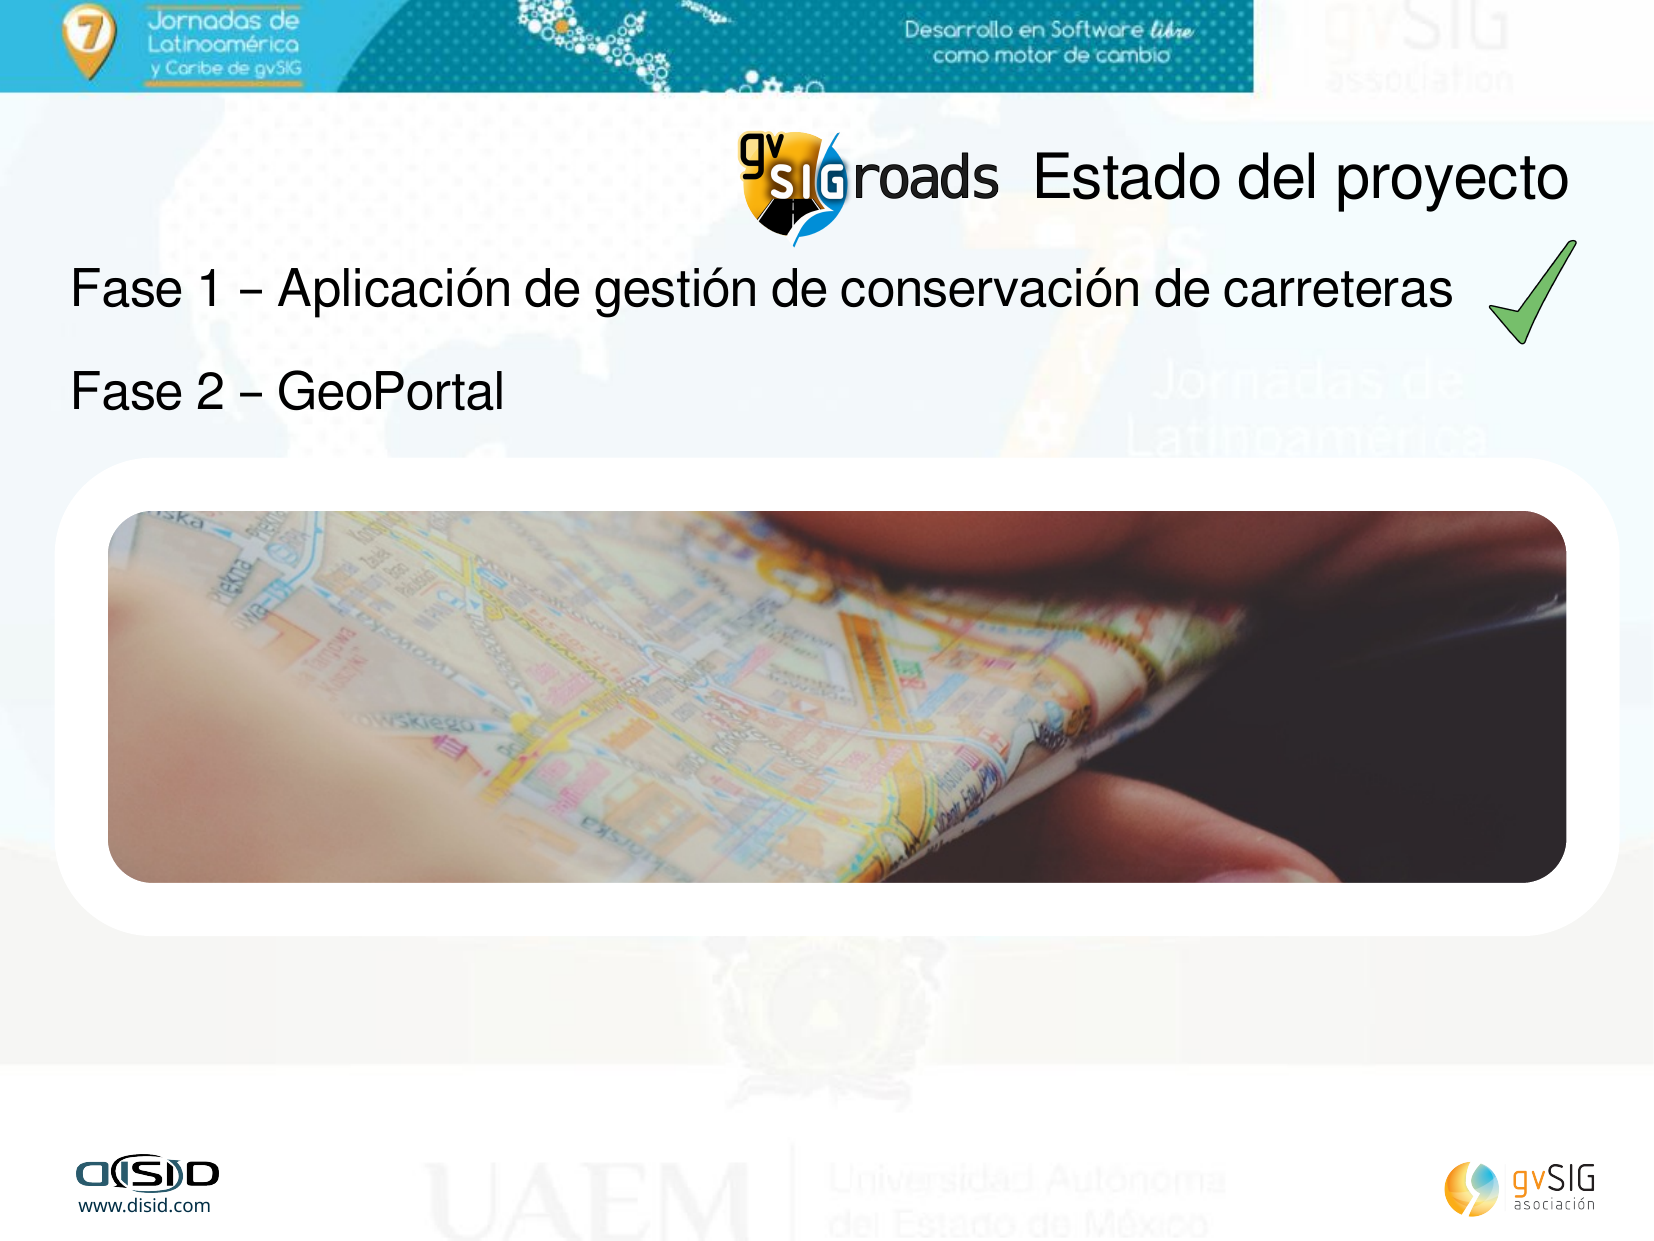

# Estado del proyecto
Fase 1 – Aplicación de gestión de conservación de carreteras
Fase 2 – GeoPortal